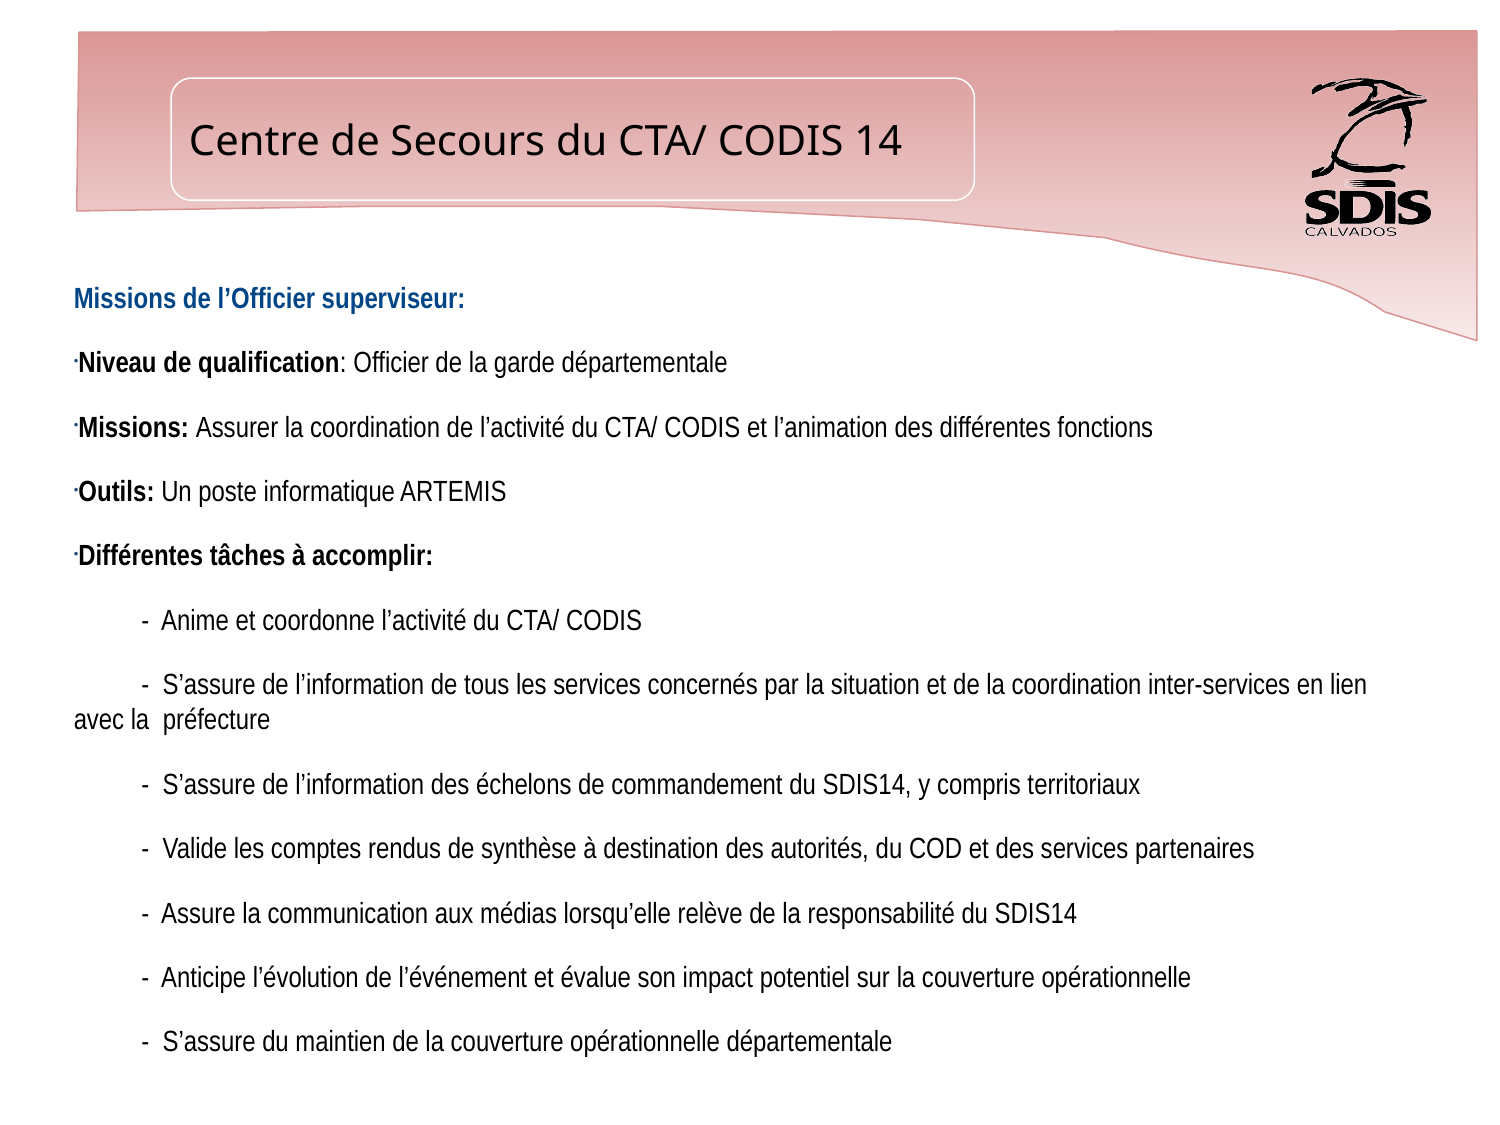

Centre de Secours du CTA/ CODIS 14
# Missions de l’Officier superviseur:
Niveau de qualification: Officier de la garde départementale
Missions: Assurer la coordination de l’activité du CTA/ CODIS et l’animation des différentes fonctions
Outils: Un poste informatique ARTEMIS
Différentes tâches à accomplir:
 - Anime et coordonne l’activité du CTA/ CODIS
 - S’assure de l’information de tous les services concernés par la situation et de la coordination inter-services en lien avec la préfecture
 - S’assure de l’information des échelons de commandement du SDIS14, y compris territoriaux
 - Valide les comptes rendus de synthèse à destination des autorités, du COD et des services partenaires
 - Assure la communication aux médias lorsqu’elle relève de la responsabilité du SDIS14
 - Anticipe l’évolution de l’événement et évalue son impact potentiel sur la couverture opérationnelle
 - S’assure du maintien de la couverture opérationnelle départementale